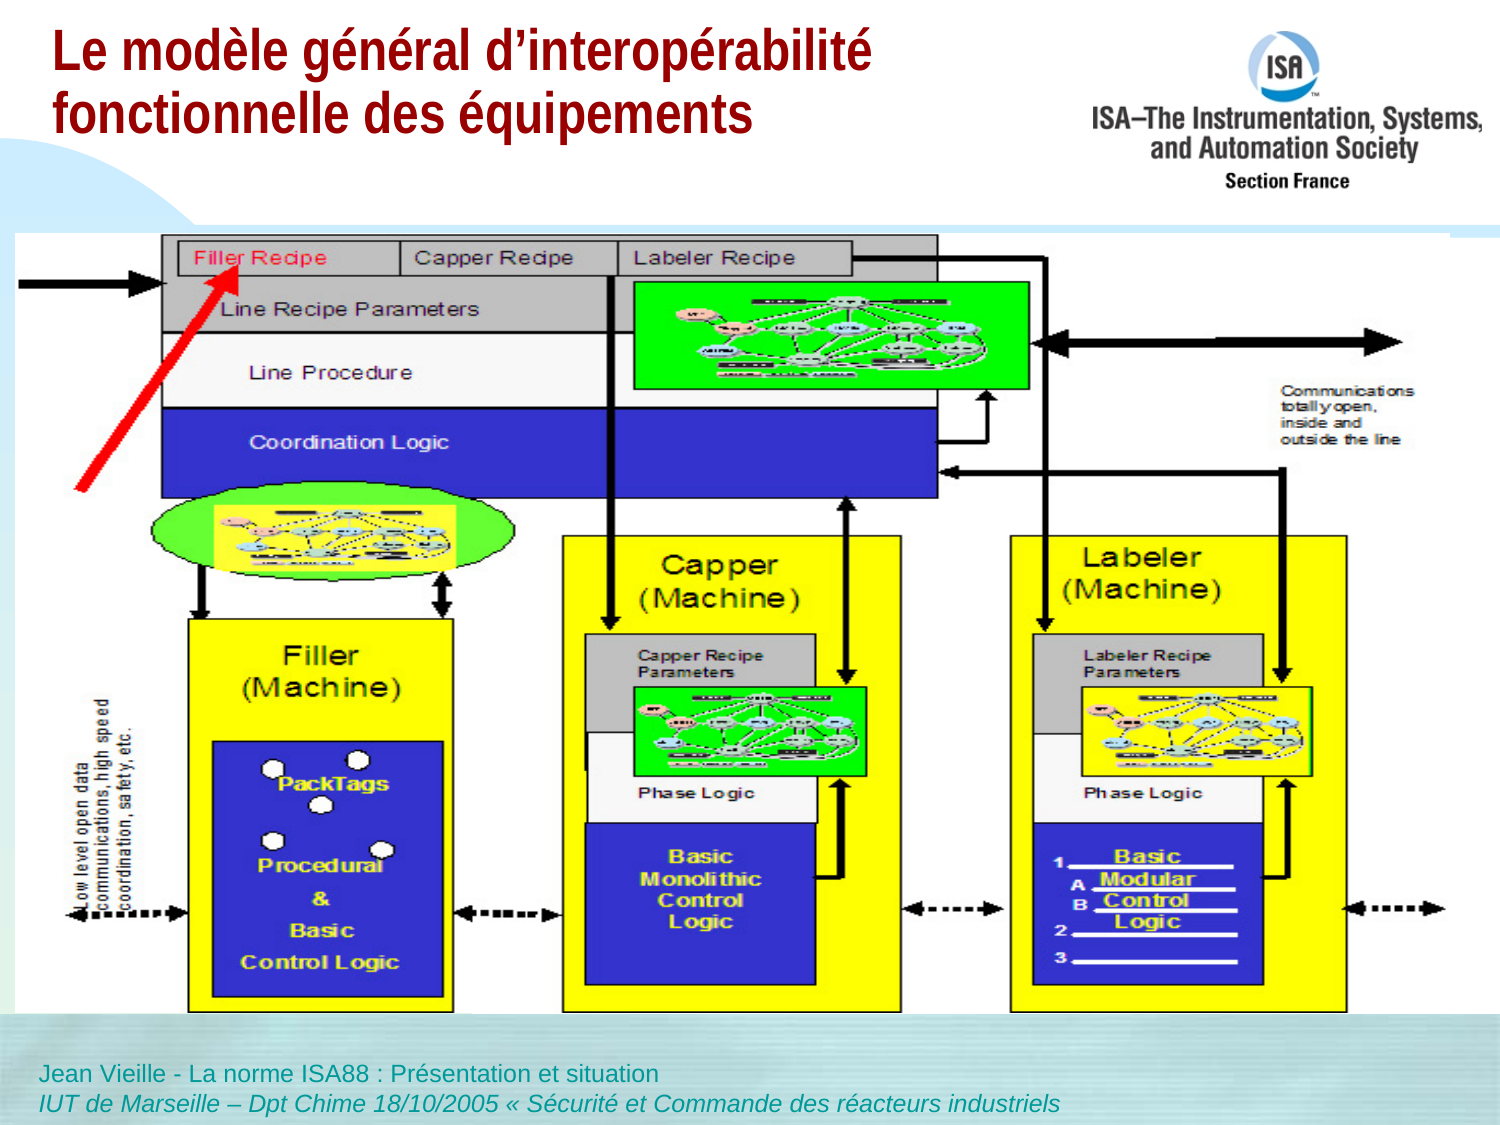

# Le modèle général d’interopérabilité fonctionnelle des équipements